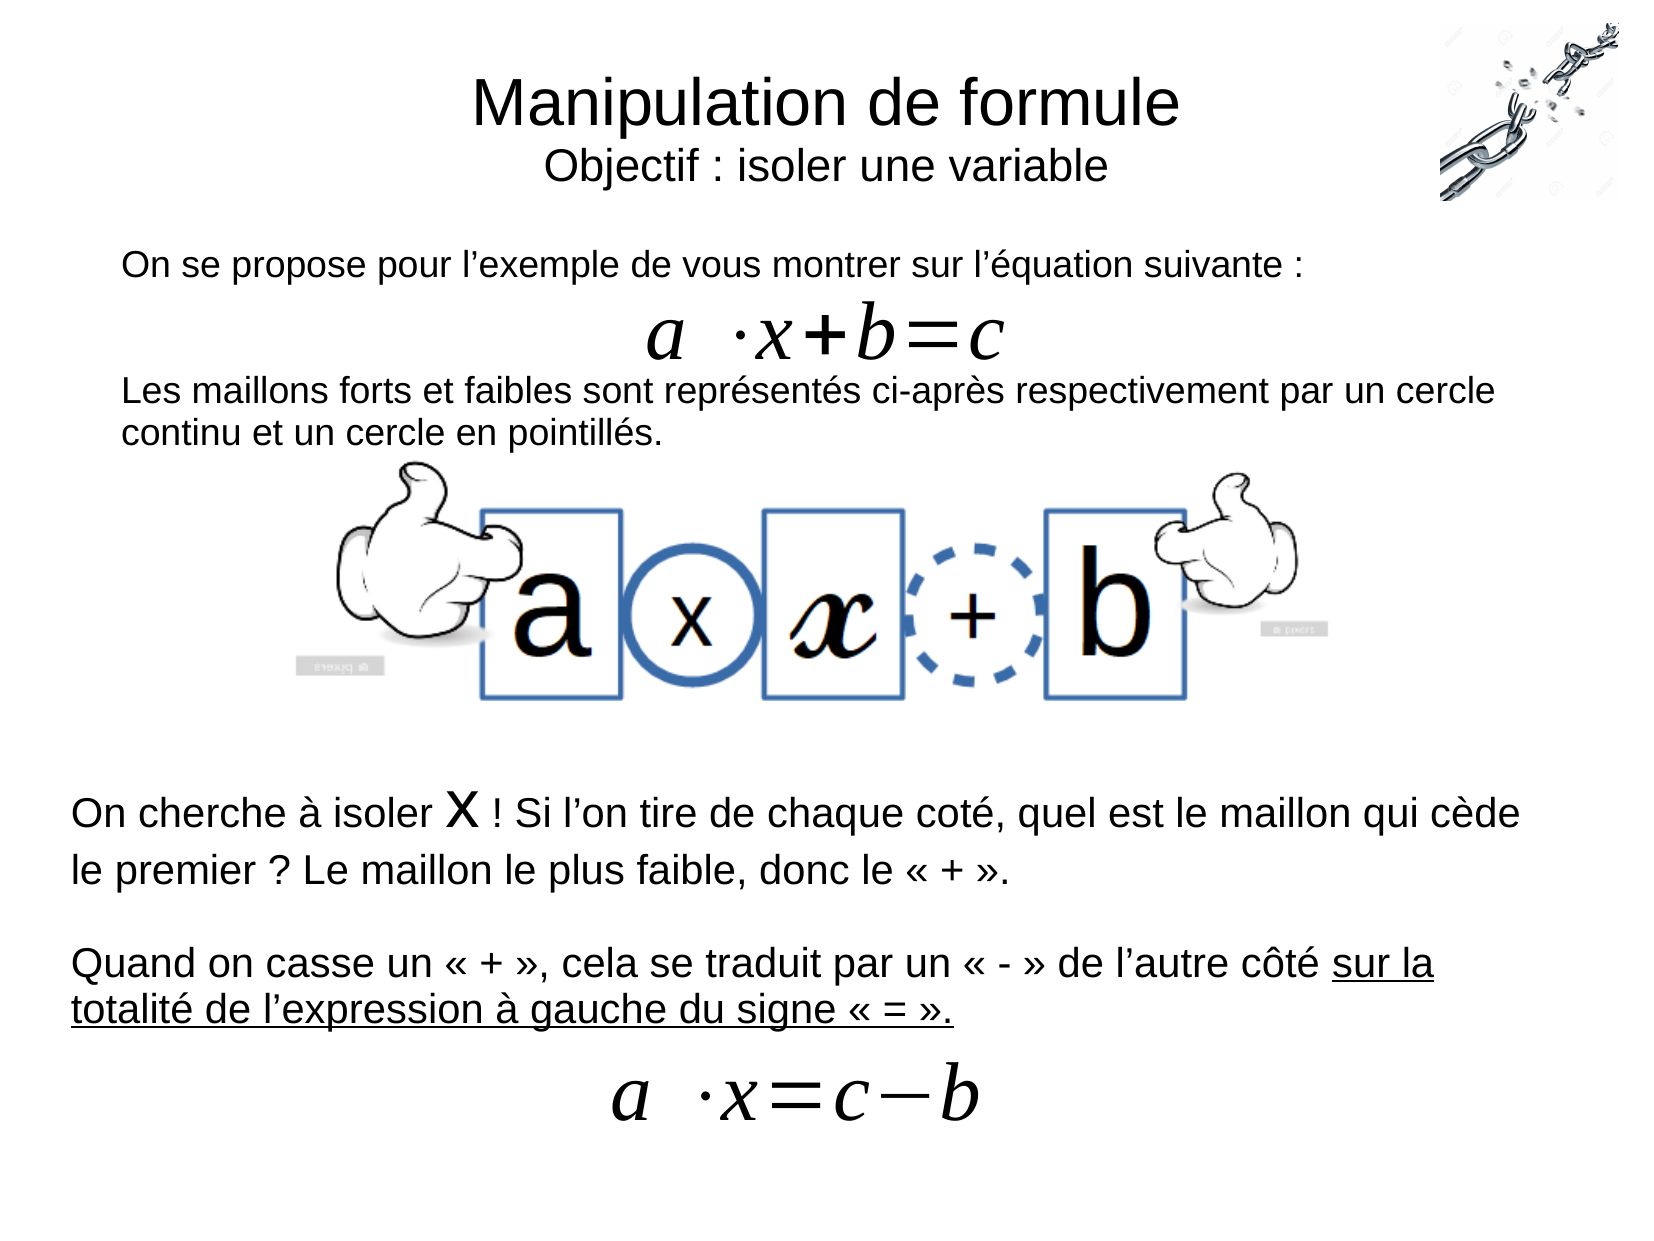

# Manipulation de formule Objectif : isoler une variable
On se propose pour l’exemple de vous montrer sur l’équation suivante :
Les maillons forts et faibles sont représentés ci-après respectivement par un cercle continu et un cercle en pointillés.
On cherche à isoler x ! Si l’on tire de chaque coté, quel est le maillon qui cède le premier ? Le maillon le plus faible, donc le « + ».
Quand on casse un « + », cela se traduit par un « - » de l’autre côté sur la totalité de l’expression à gauche du signe « = ».